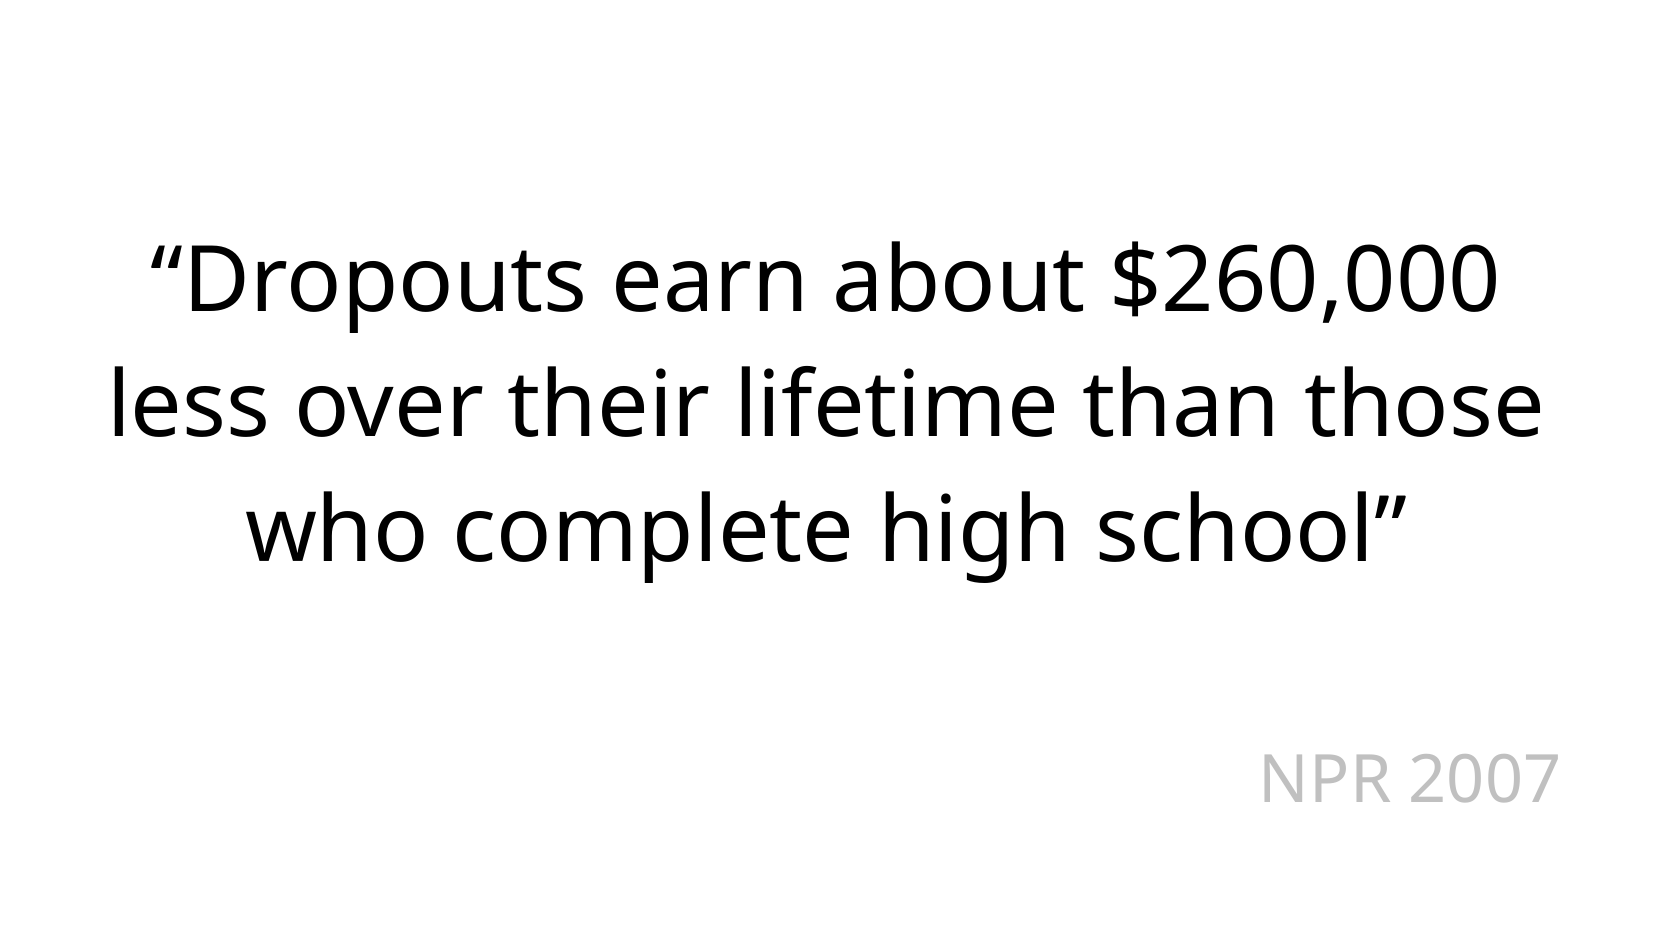

# “Dropouts earn about $260,000 less over their lifetime than those who complete high school”
NPR 2007